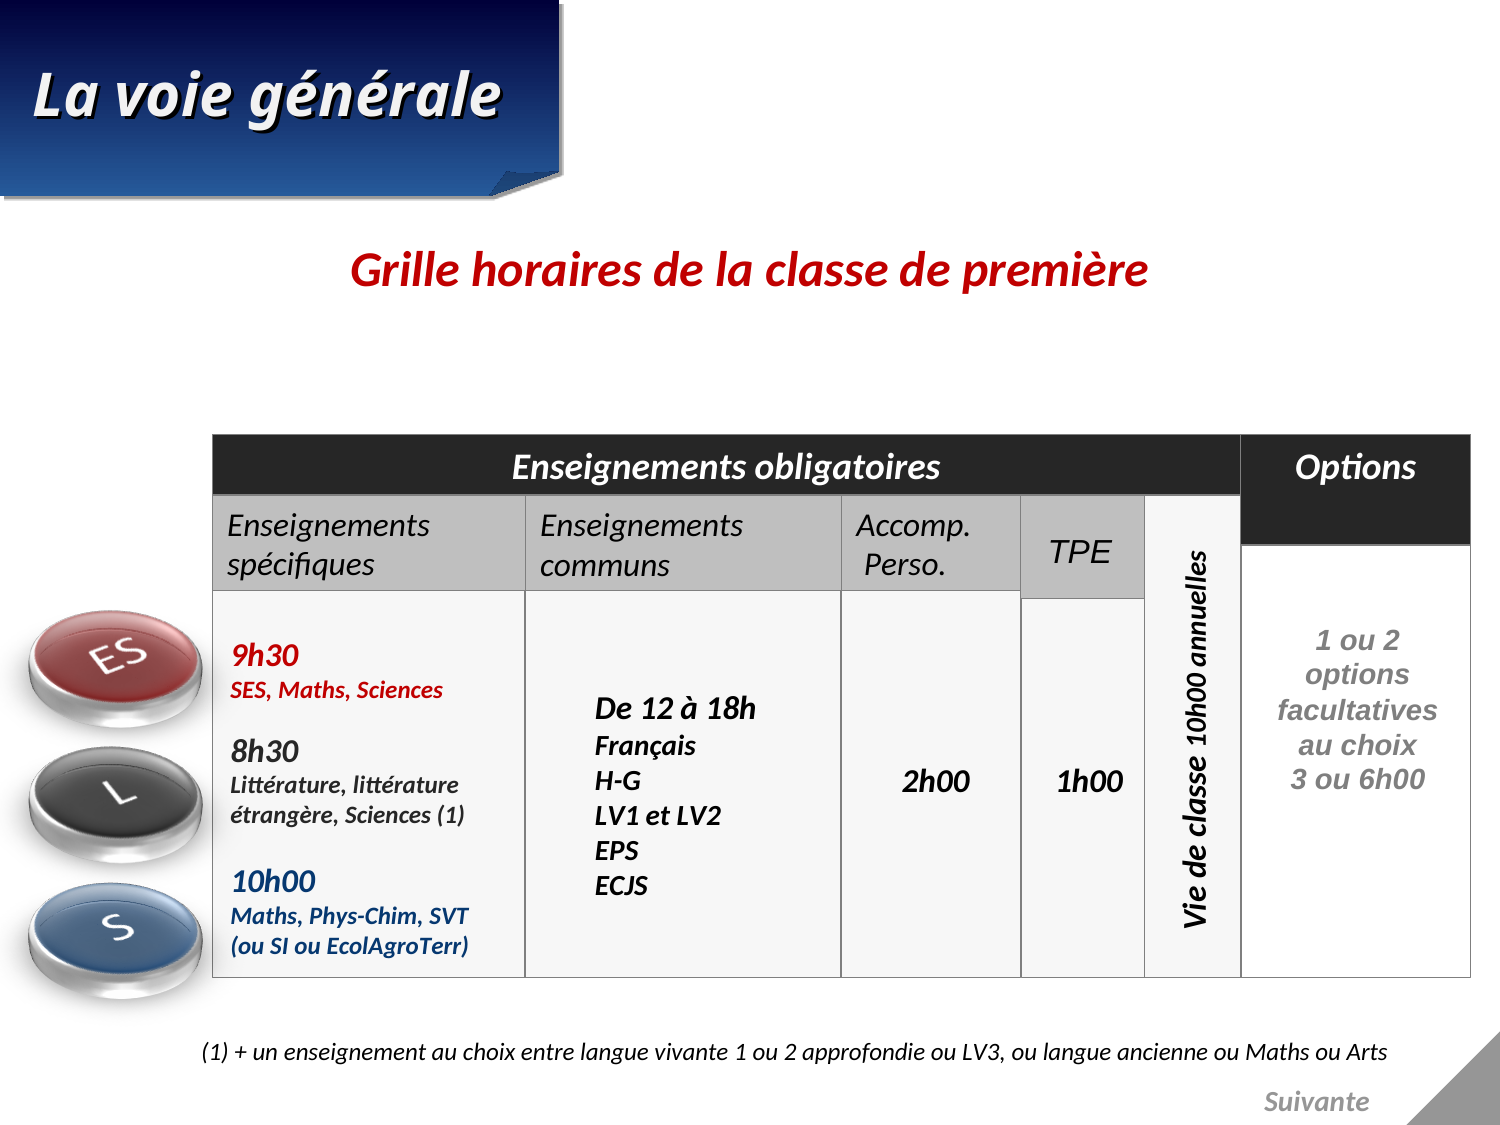

La voie générale
Grille horaires de la classe de première
Enseignements obligatoires
Options
Enseignements spécifiques
Enseignements communs
Accomp.
 Perso.
TPE
1 ou 2
options
facultatives
au choix
3 ou 6h00
9h30
SES, Maths, Sciences
De 12 à 18h
Français
H-G
LV1 et LV2
EPS
ECJS
Vie de classe 10h00 annuelles
8h30
Littérature, littérature étrangère, Sciences (1)
2h00
1h00
10h00
Maths, Phys-Chim, SVT (ou SI ou EcolAgroTerr)
(1) + un enseignement au choix entre langue vivante 1 ou 2 approfondie ou LV3, ou langue ancienne ou Maths ou Arts
Suivante